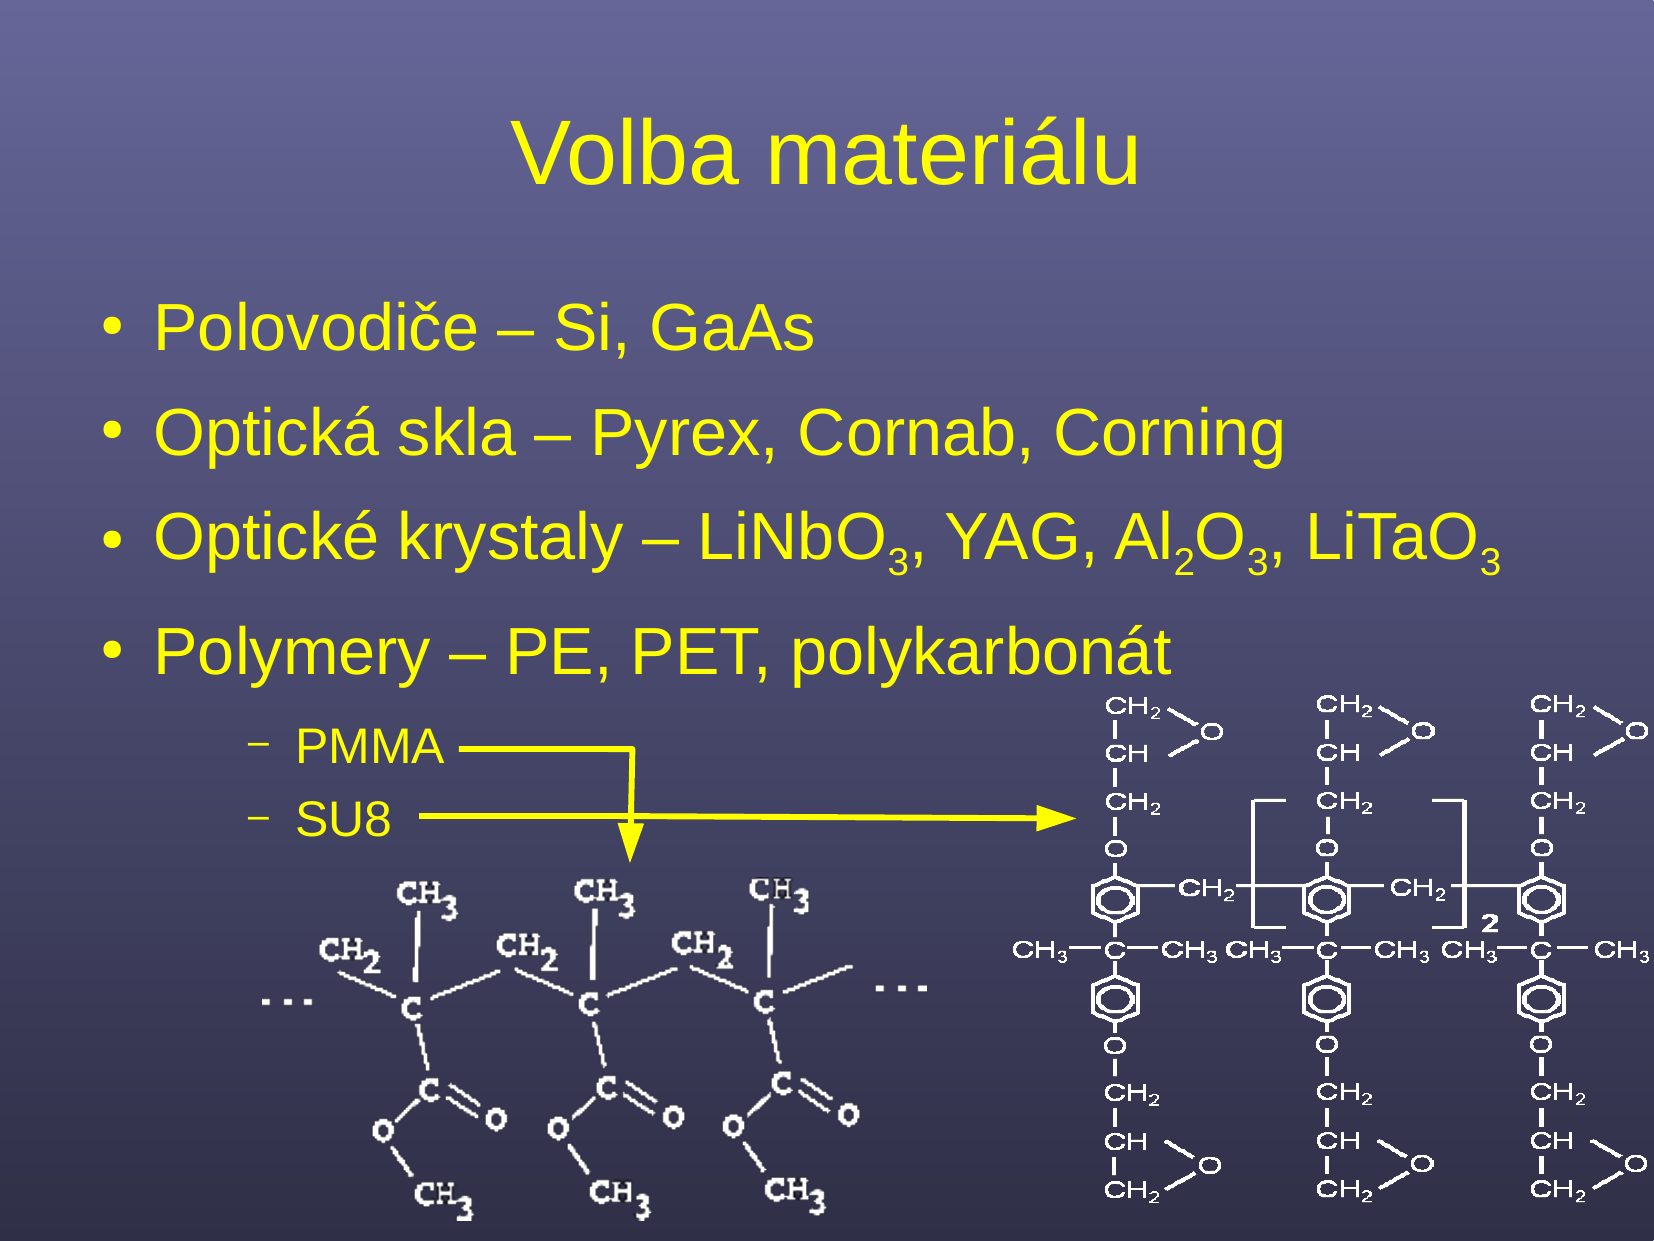

# Volba materiálu
Polovodiče – Si, GaAs
Optická skla – Pyrex, Cornab, Corning
Optické krystaly – LiNbO3, YAG, Al2O3, LiTaO3
Polymery – PE, PET, polykarbonát
PMMA
SU8